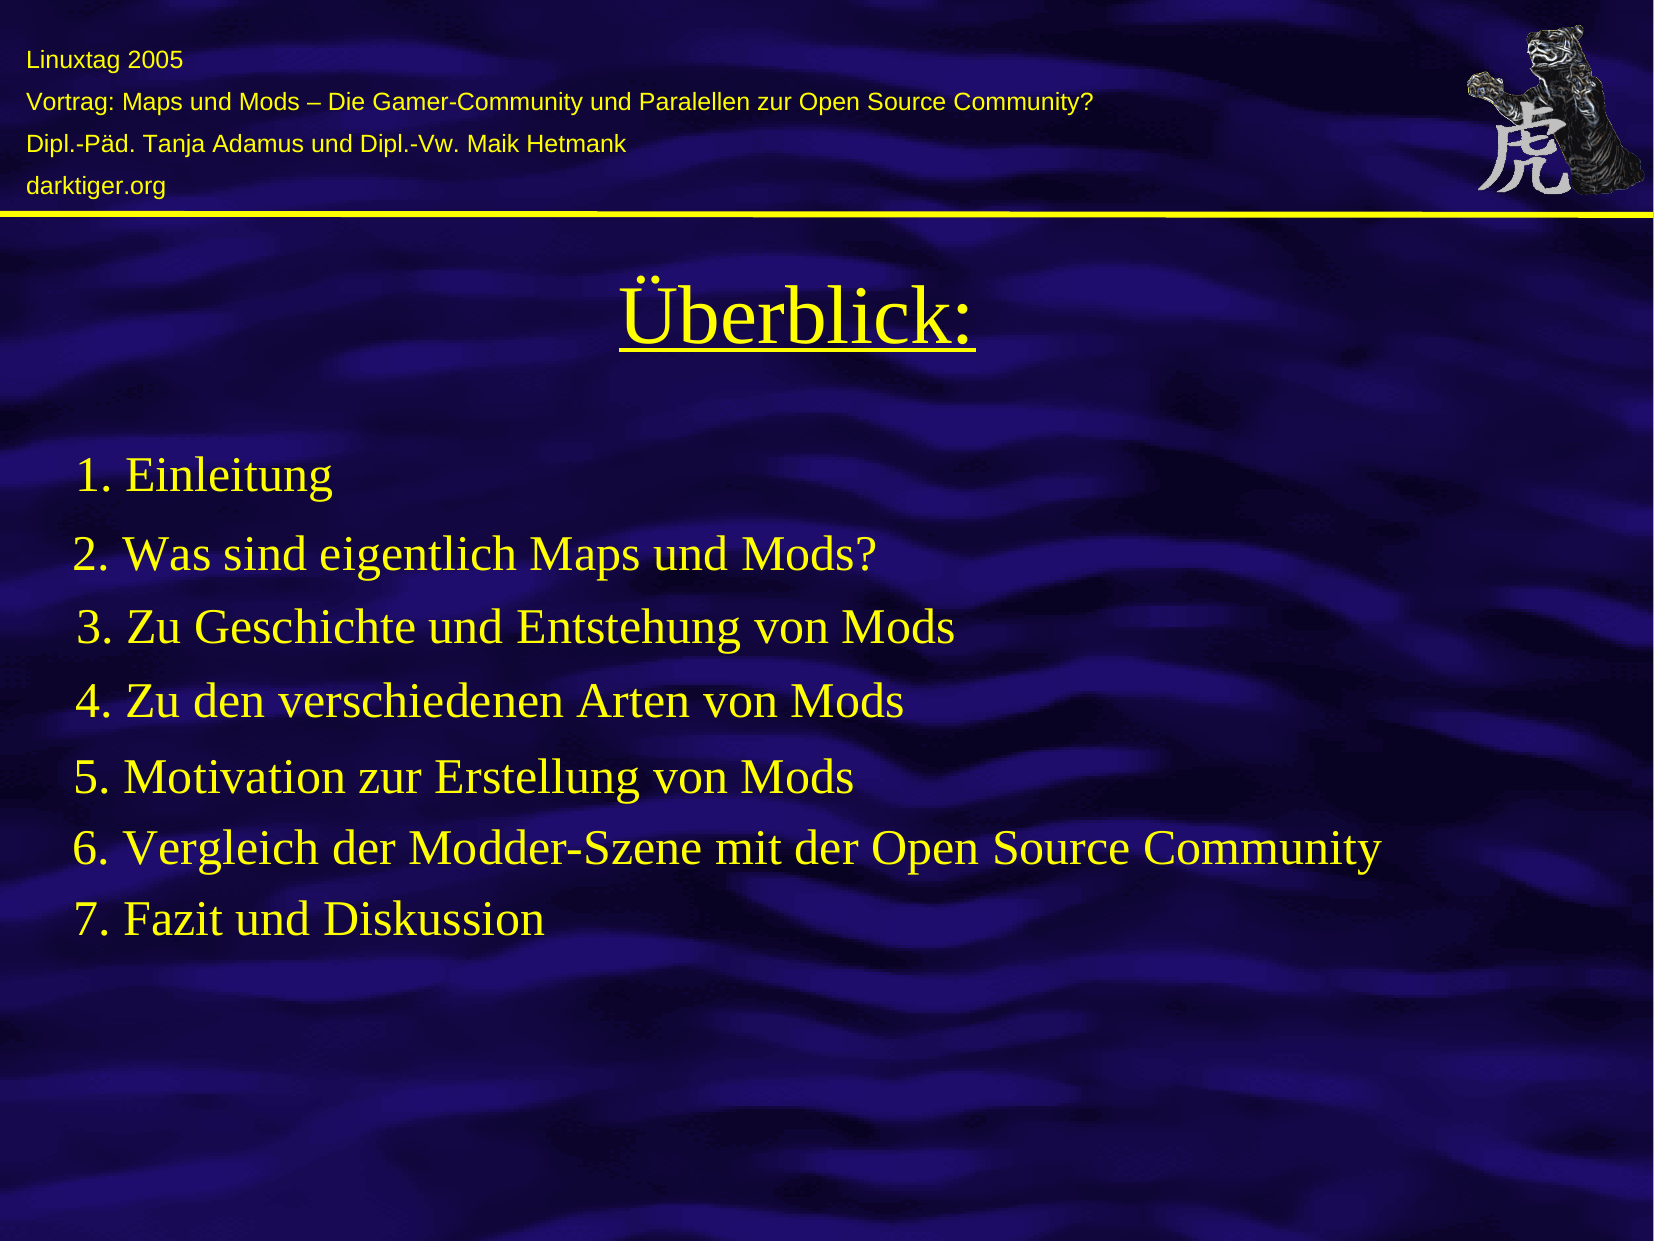

Linuxtag 2005
Vortrag: Maps und Mods – Die Gamer-Community und Paralellen zur Open Source Community?
Dipl.-Päd. Tanja Adamus und Dipl.-Vw. Maik Hetmank
darktiger.org
Überblick:
1. Einleitung
2. Was sind eigentlich Maps und Mods?
3. Zu Geschichte und Entstehung von Mods
4. Zu den verschiedenen Arten von Mods
5. Motivation zur Erstellung von Mods
6. Vergleich der Modder-Szene mit der Open Source Community
7. Fazit und Diskussion